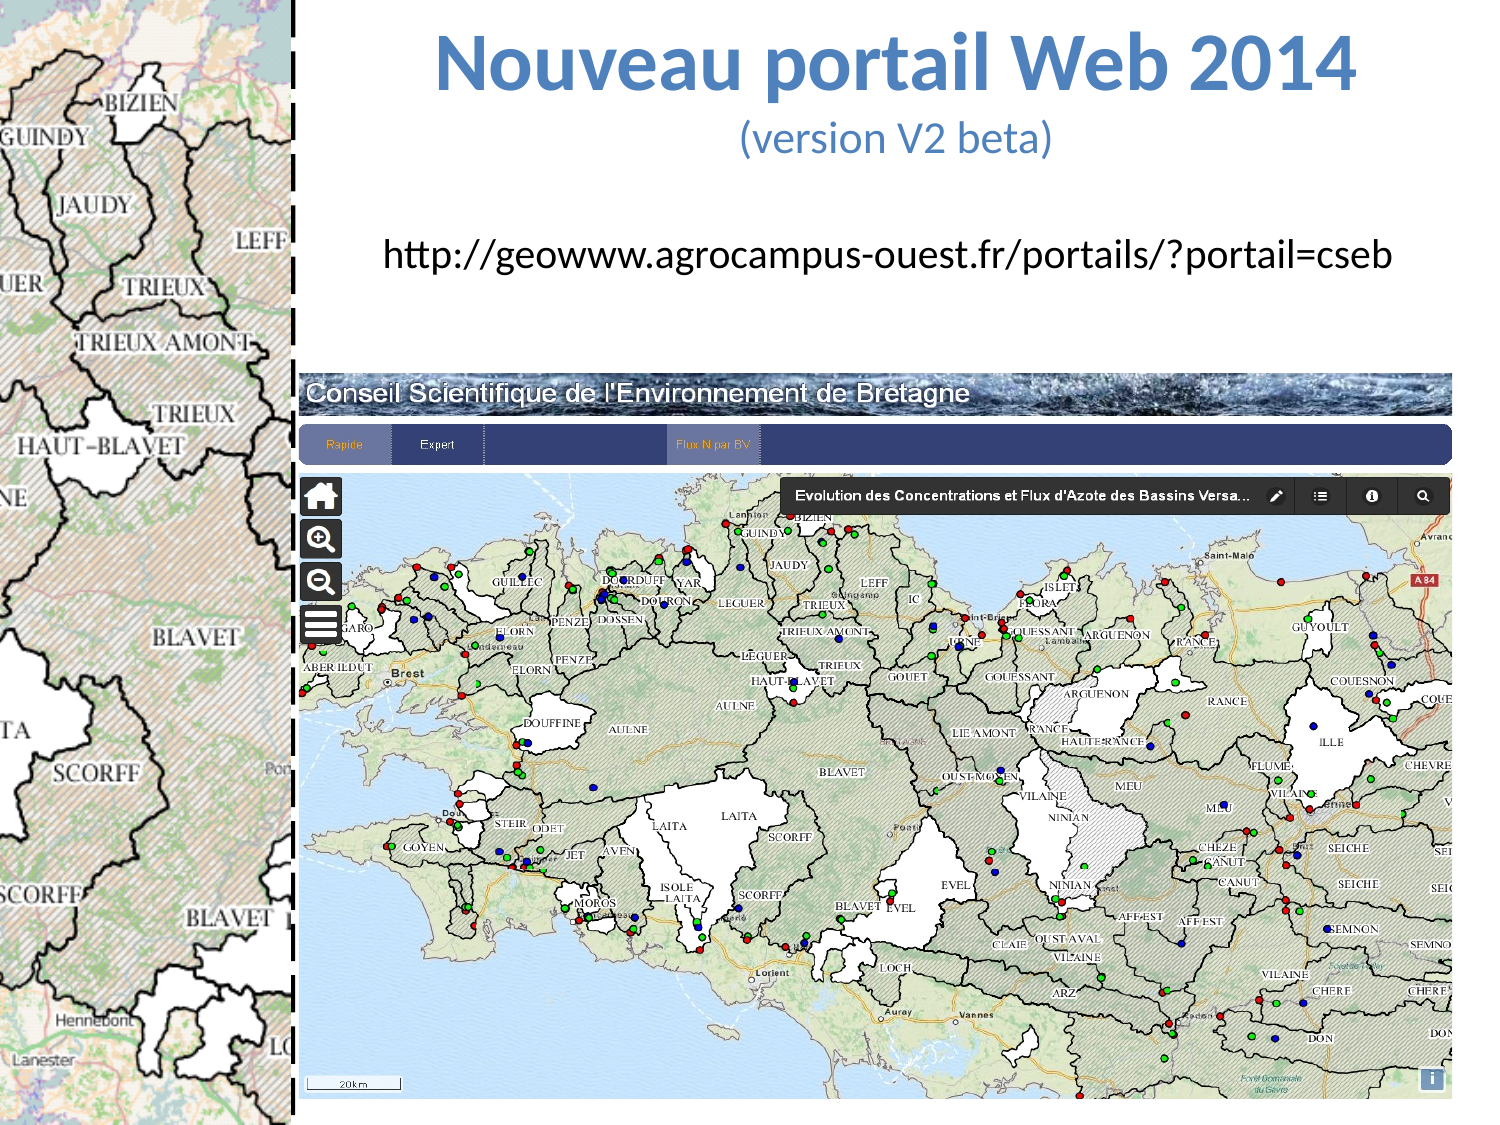

# Nouveau portail Web 2014 (version V2 beta)
http://geowww.agrocampus-ouest.fr/portails/?portail=cseb